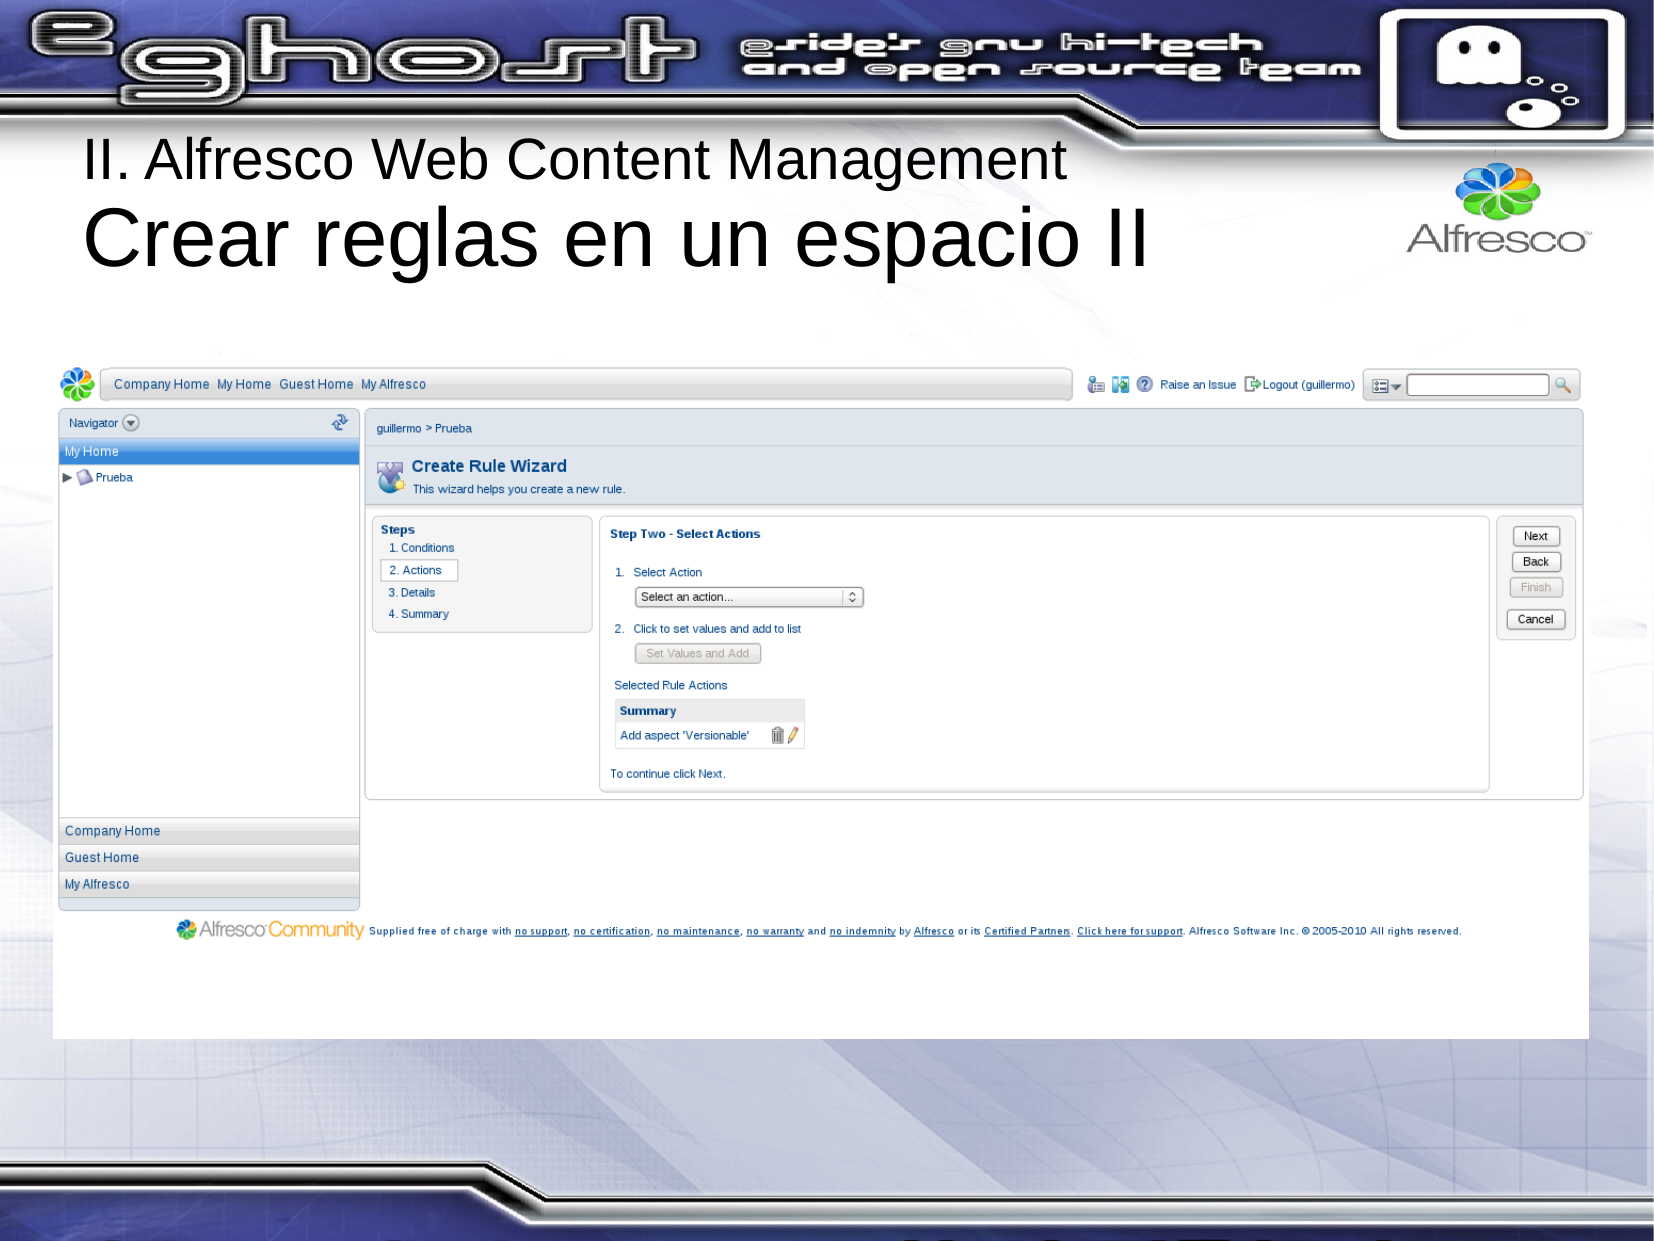

# II. Alfresco Web Content Management Crear reglas en un espacio II